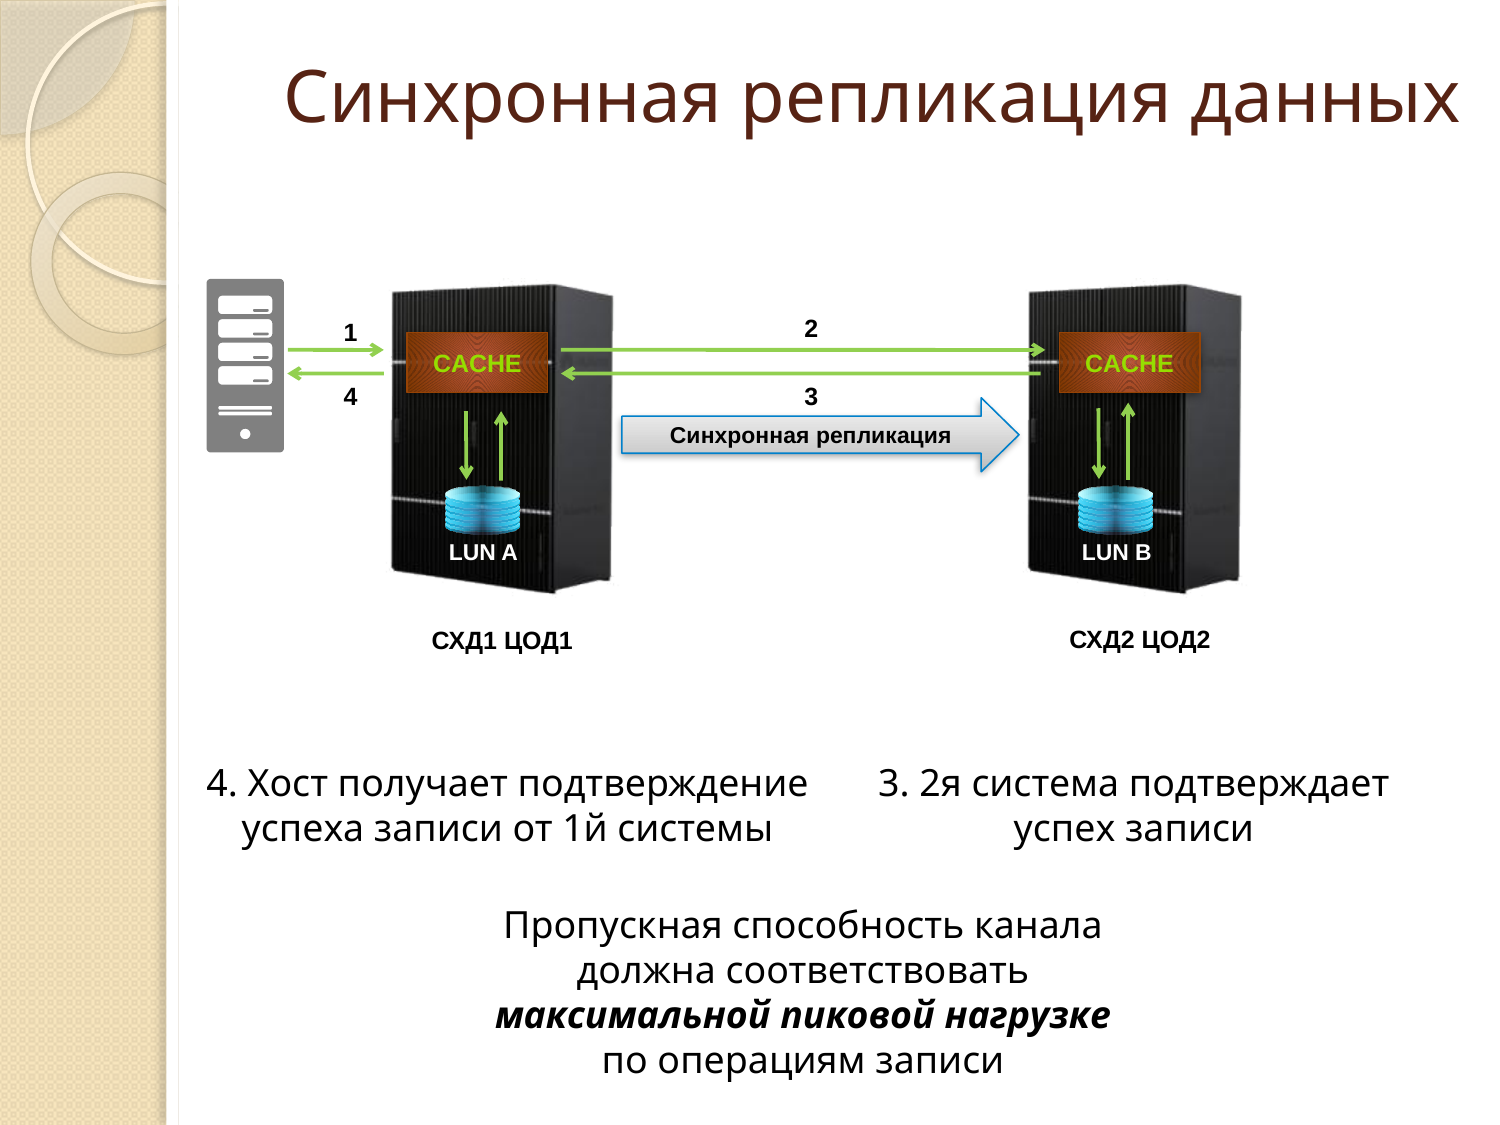

# Синхронная репликация данных
2
1
Cache
Cache
`
4
3
Синхронная репликация
LUN A
LUN B
СХД2 ЦОД2
СХД1 ЦОД1
4. Хост получает подтверждение успеха записи от 1й системы
3. 2я система подтверждает успех записи
Пропускная способность канала должна соответствовать максимальной пиковой нагрузке по операциям записи